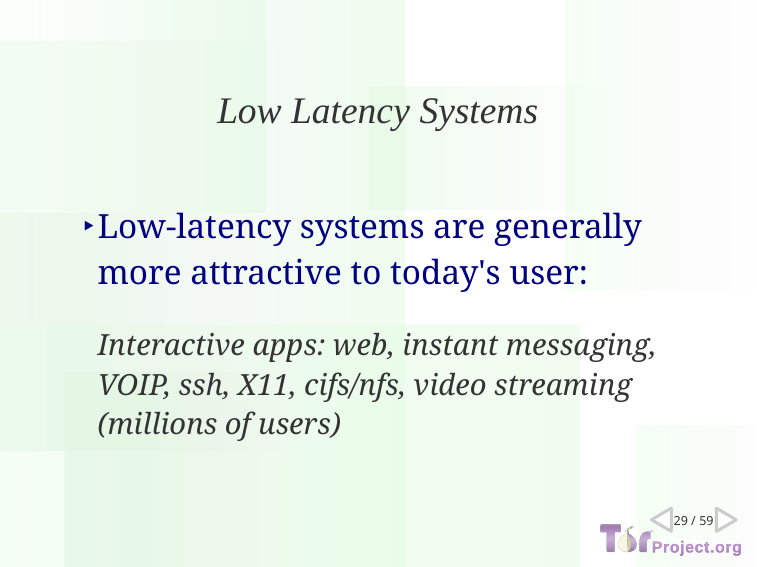

Low Latency Systems
Low-latency systems are generally more attractive to today's user:
Interactive apps: web, instant messaging, VOIP, ssh, X11, cifs/nfs, video streaming (millions of users)